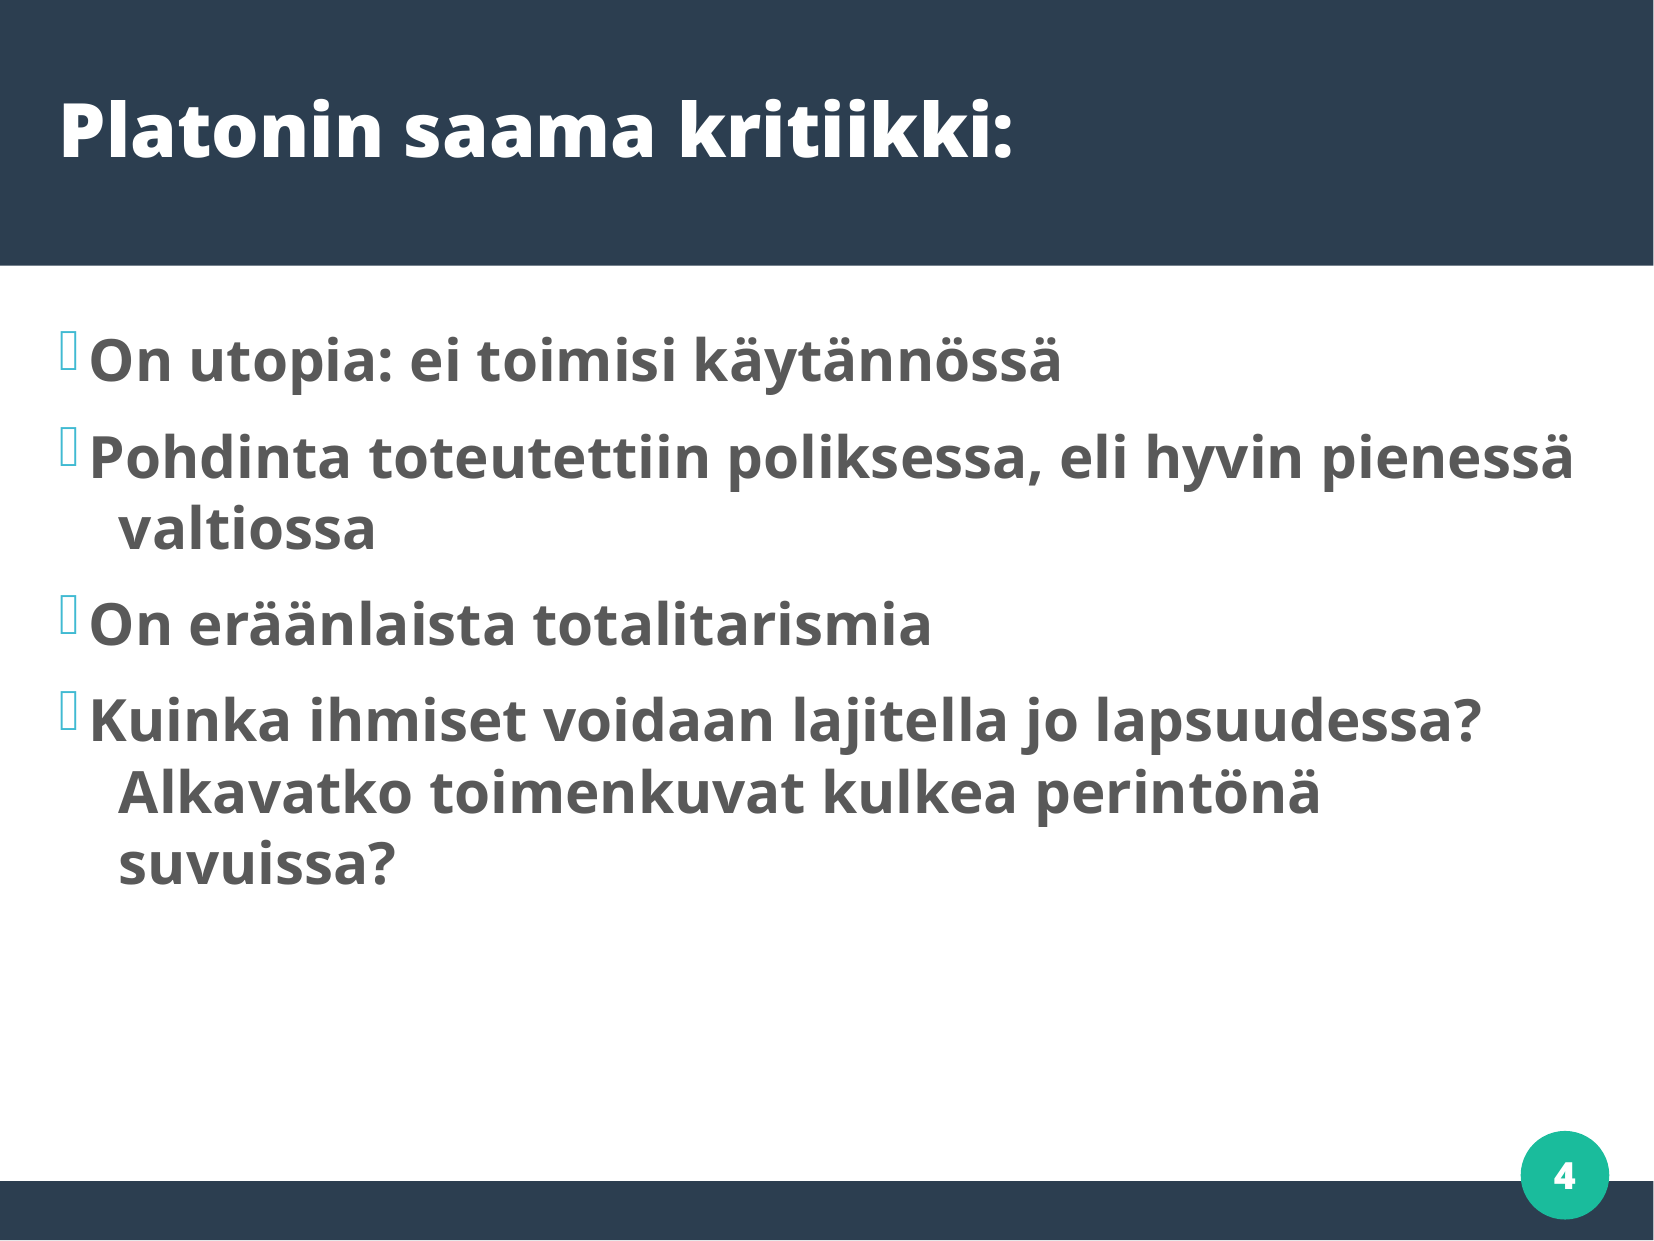

# Platonin saama kritiikki:
On utopia: ei toimisi käytännössä
Pohdinta toteutettiin poliksessa, eli hyvin pienessä valtiossa
On eräänlaista totalitarismia
Kuinka ihmiset voidaan lajitella jo lapsuudessa? Alkavatko toimenkuvat kulkea perintönä suvuissa?
4